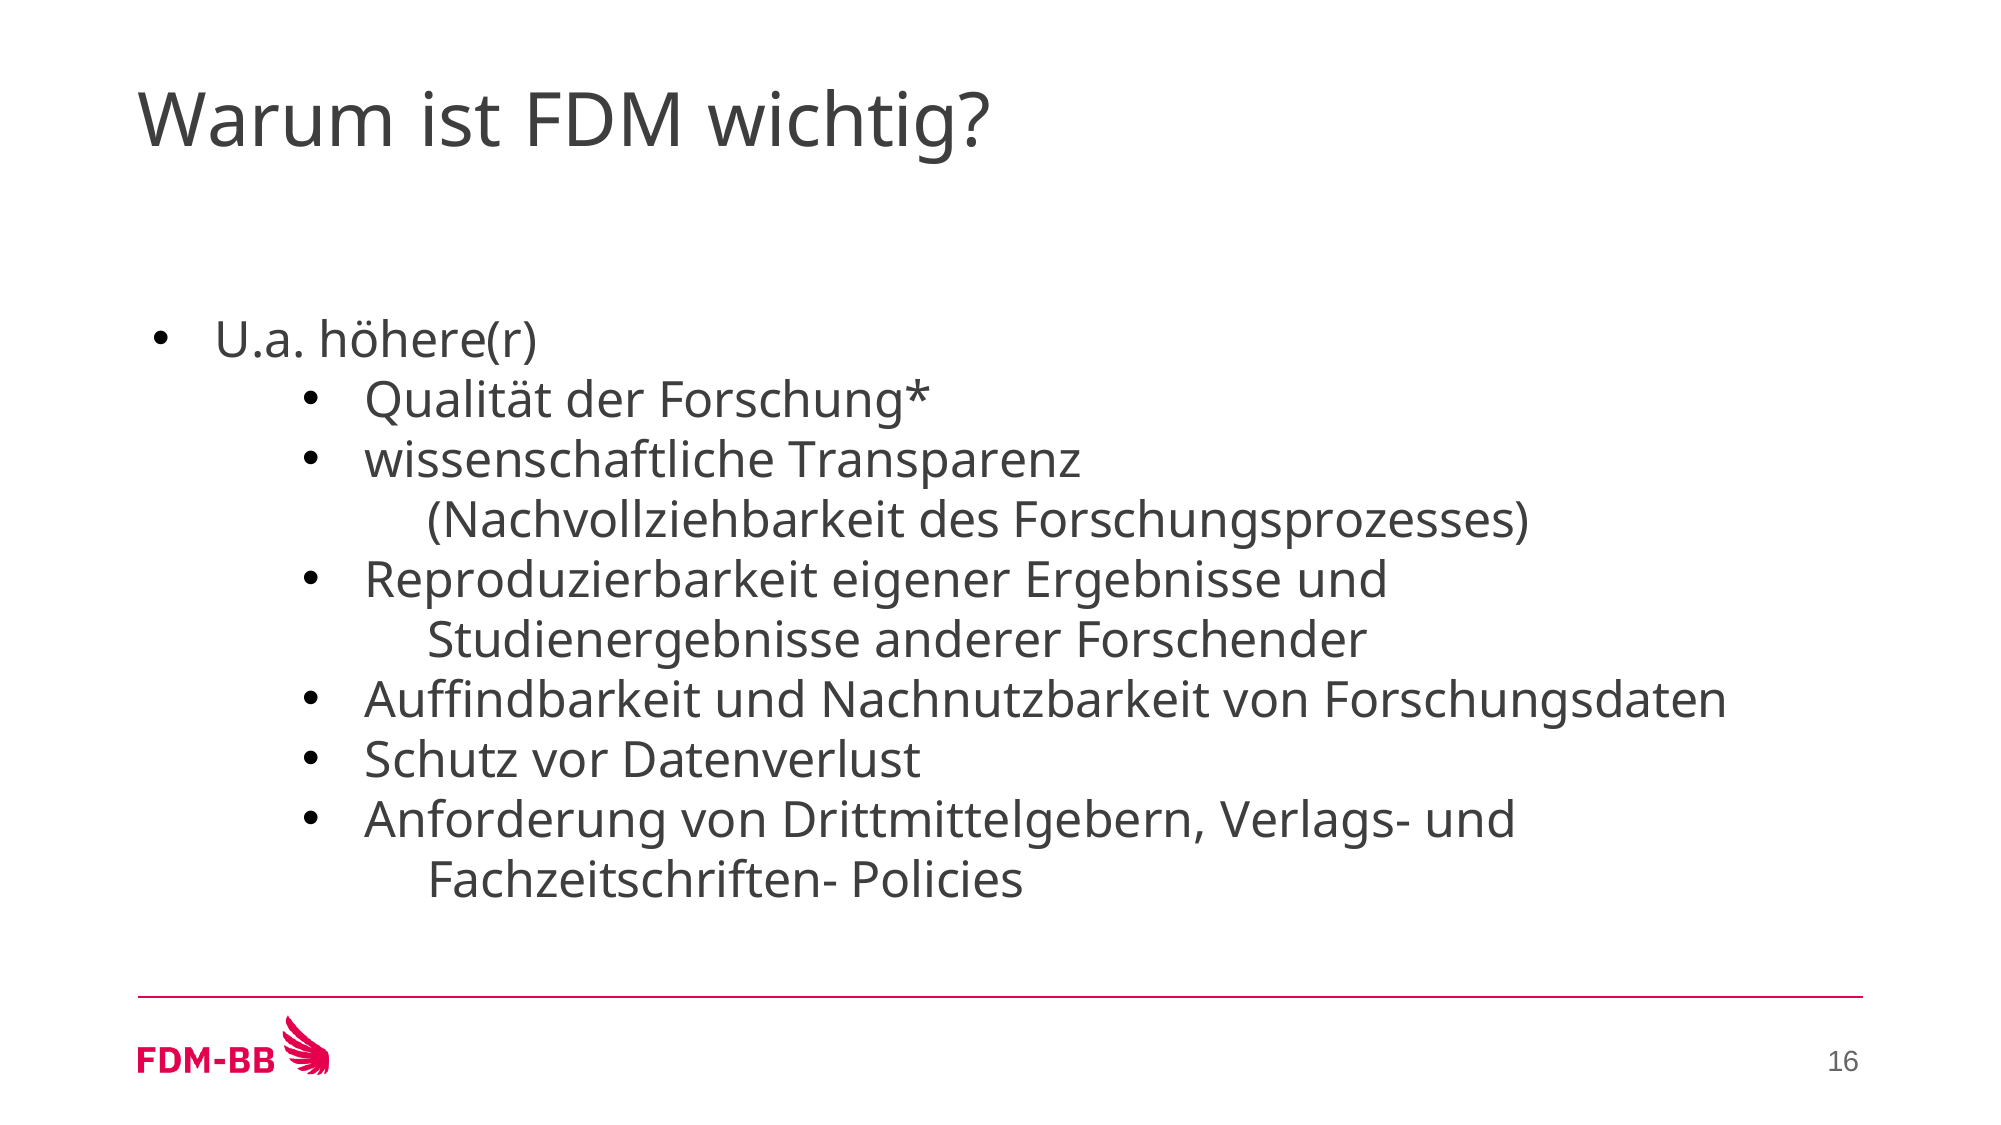

# Warum ist FDM wichtig?
U.a. höhere(r)
Qualität der Forschung*
wissenschaftliche Transparenz (Nachvollziehbarkeit des Forschungsprozesses)
Reproduzierbarkeit eigener Ergebnisse und Studienergebnisse anderer Forschender
Auffindbarkeit und Nachnutzbarkeit von Forschungsdaten
Schutz vor Datenverlust
Anforderung von Drittmittelgebern, Verlags- und Fachzeitschriften- Policies